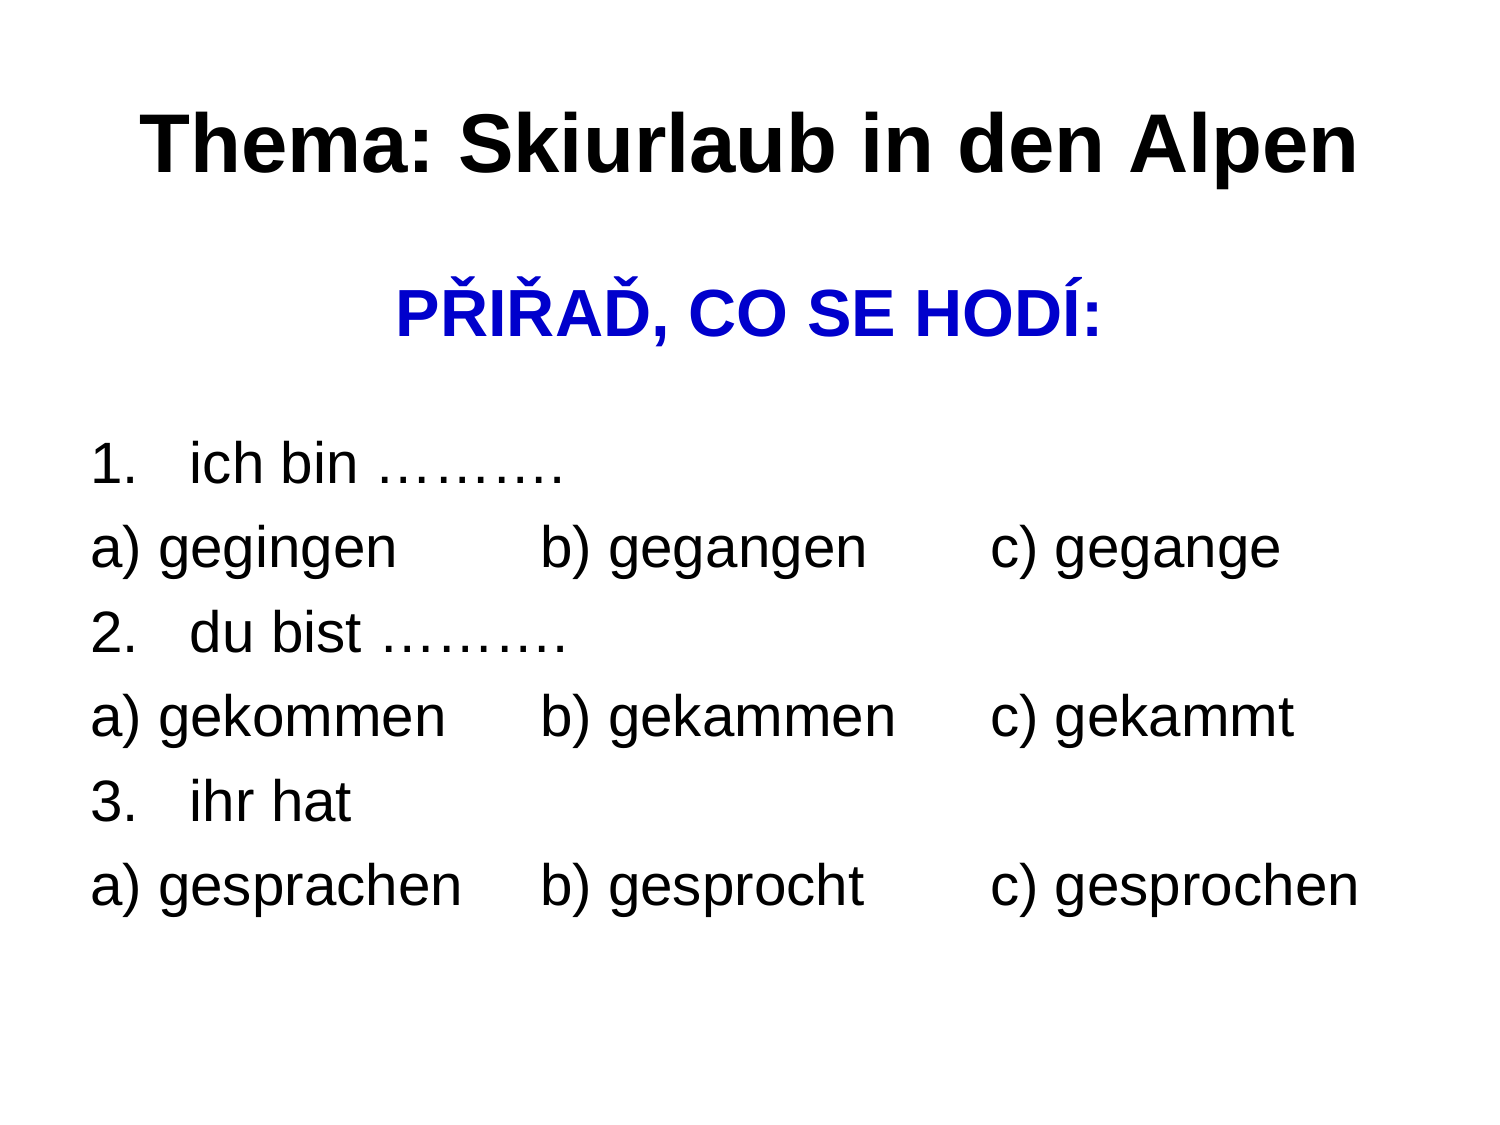

# Thema: Skiurlaub in den Alpen
PŘIŘAĎ, CO SE HODÍ:
ich bin ……….
a) gegingen	b) gegangen 	c) gegange
du bist ……….
a) gekommen	b) gekammen	c) gekammt
ihr hat
a) gesprachen	b) gesprocht	c) gesprochen